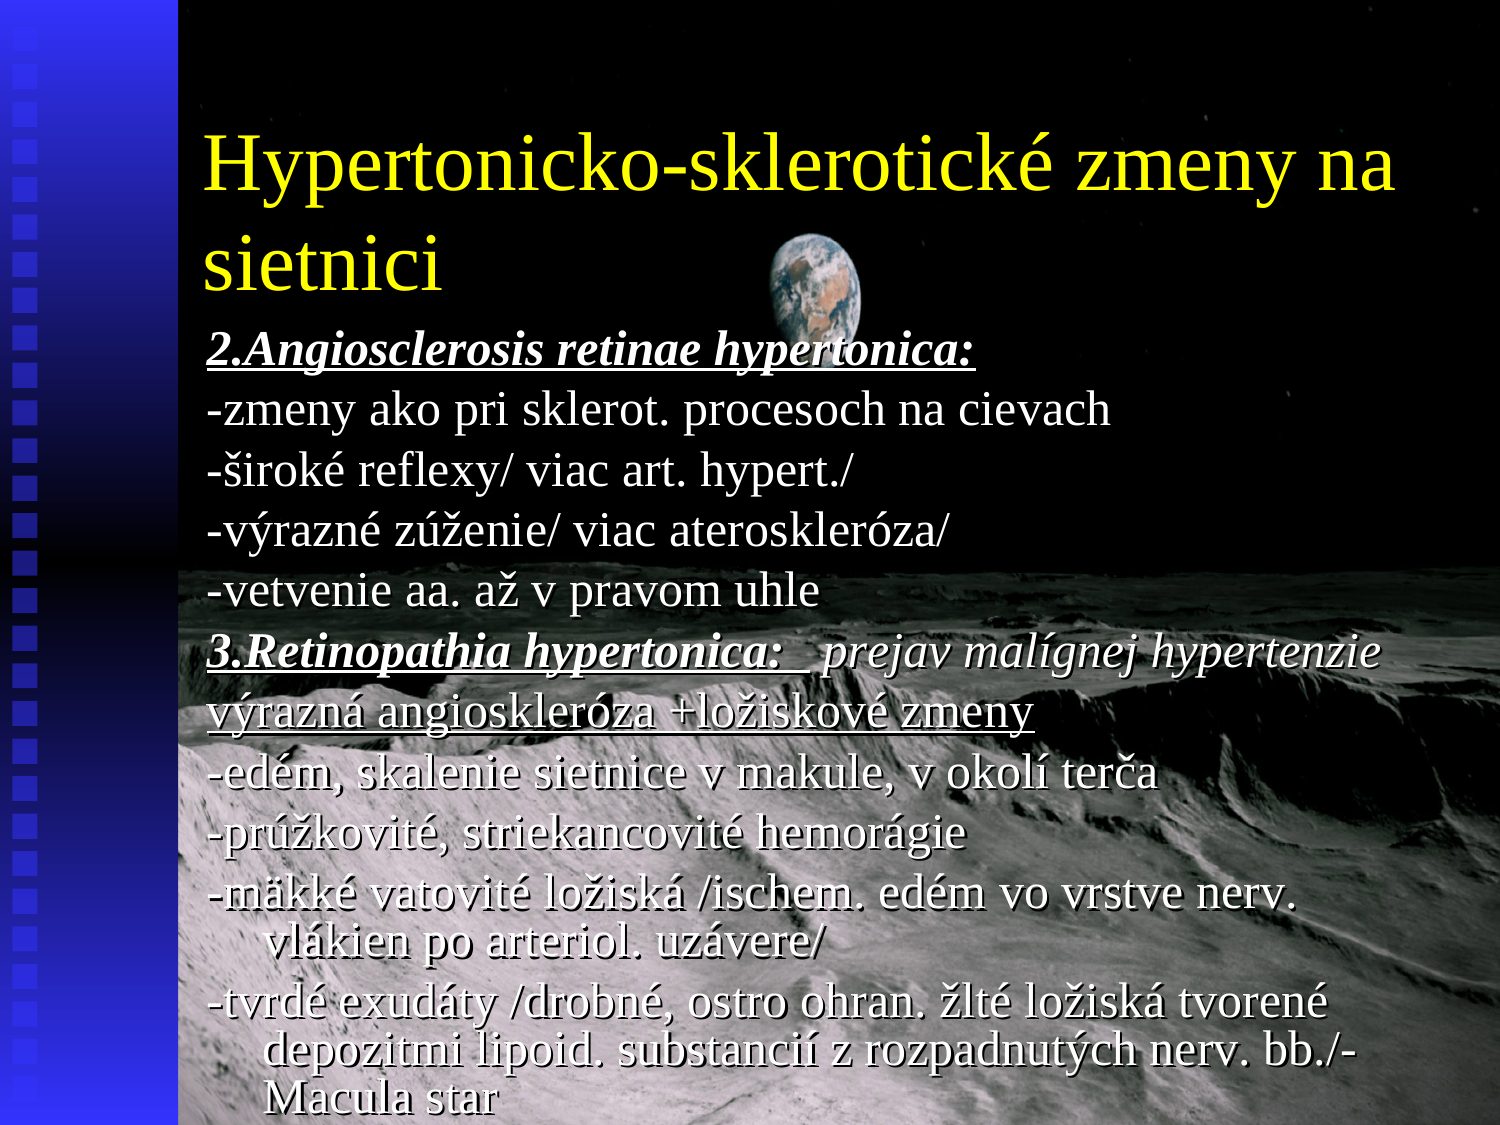

# Hypertonicko-sklerotické zmeny na sietnici
2.Angiosclerosis retinae hypertonica:
-zmeny ako pri sklerot. procesoch na cievach
-široké reflexy/ viac art. hypert./
-výrazné zúženie/ viac ateroskleróza/
-vetvenie aa. až v pravom uhle
3.Retinopathia hypertonica: prejav malígnej hypertenzie
výrazná angioskleróza +ložiskové zmeny
-edém, skalenie sietnice v makule, v okolí terča
-prúžkovité, striekancovité hemorágie
-mäkké vatovité ložiská /ischem. edém vo vrstve nerv. vlákien po arteriol. uzávere/
-tvrdé exudáty /drobné, ostro ohran. žlté ložiská tvorené depozitmi lipoid. substancií z rozpadnutých nerv. bb./- Macula star